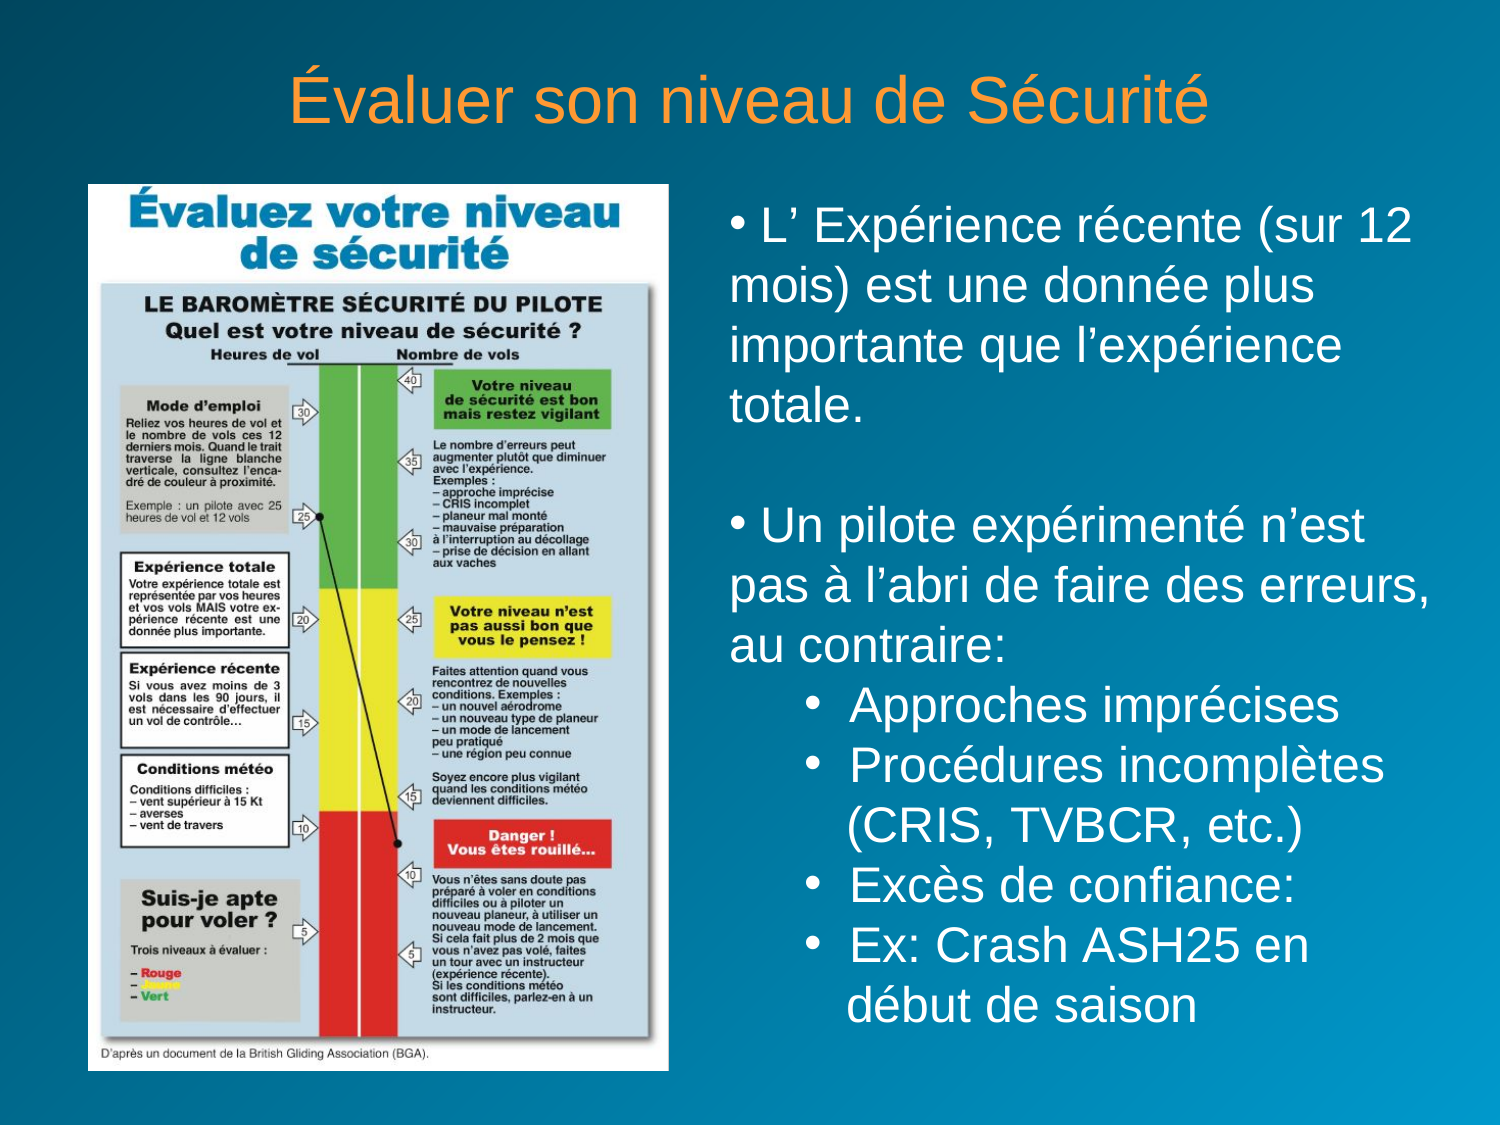

# Évaluer son niveau de Sécurité
 L’ Expérience récente (sur 12 mois) est une donnée plus importante que l’expérience totale.
 Un pilote expérimenté n’est pas à l’abri de faire des erreurs, au contraire:
 Approches imprécises
 Procédures incomplètes
 (CRIS, TVBCR, etc.)
 Excès de confiance:
 Ex: Crash ASH25 en
 début de saison